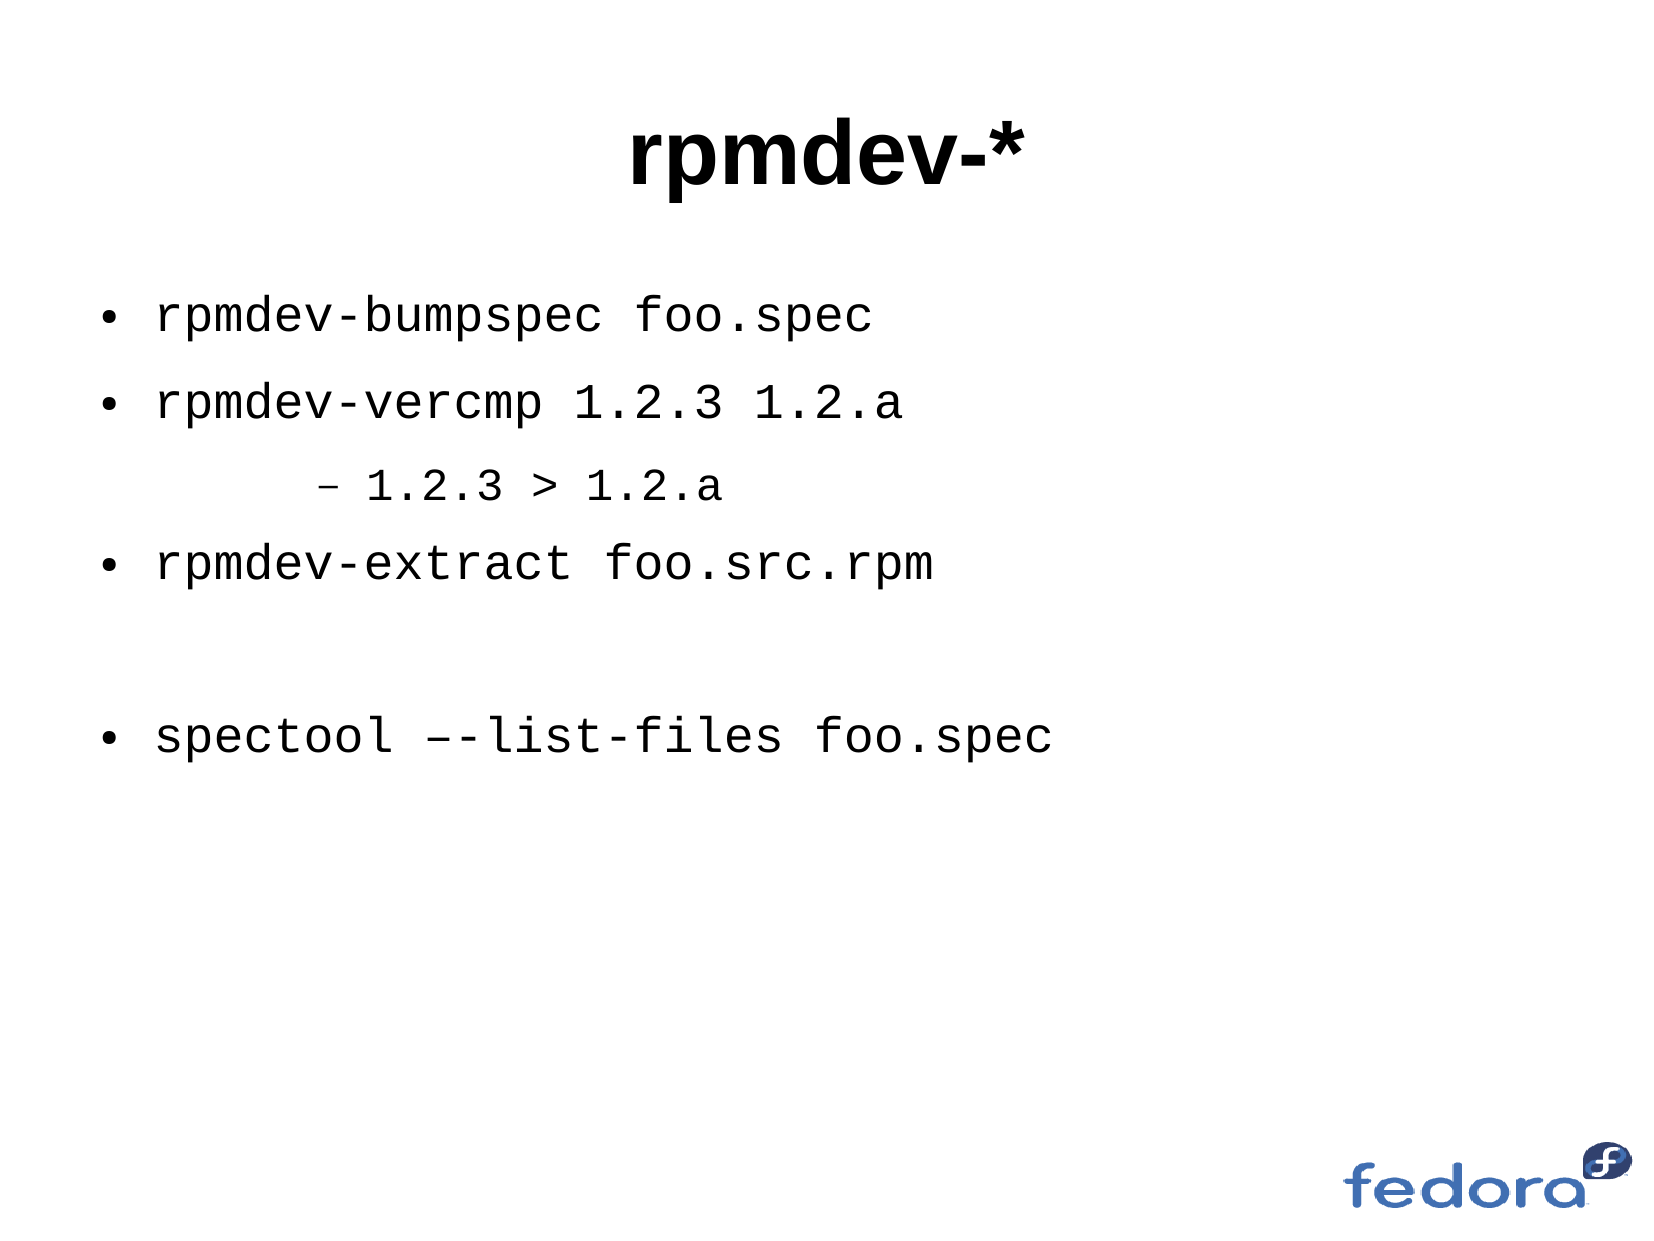

# rpmdev-*
rpmdev-bumpspec foo.spec
rpmdev-vercmp 1.2.3 1.2.a
1.2.3 > 1.2.a
rpmdev-extract foo.src.rpm
spectool –-list-files foo.spec